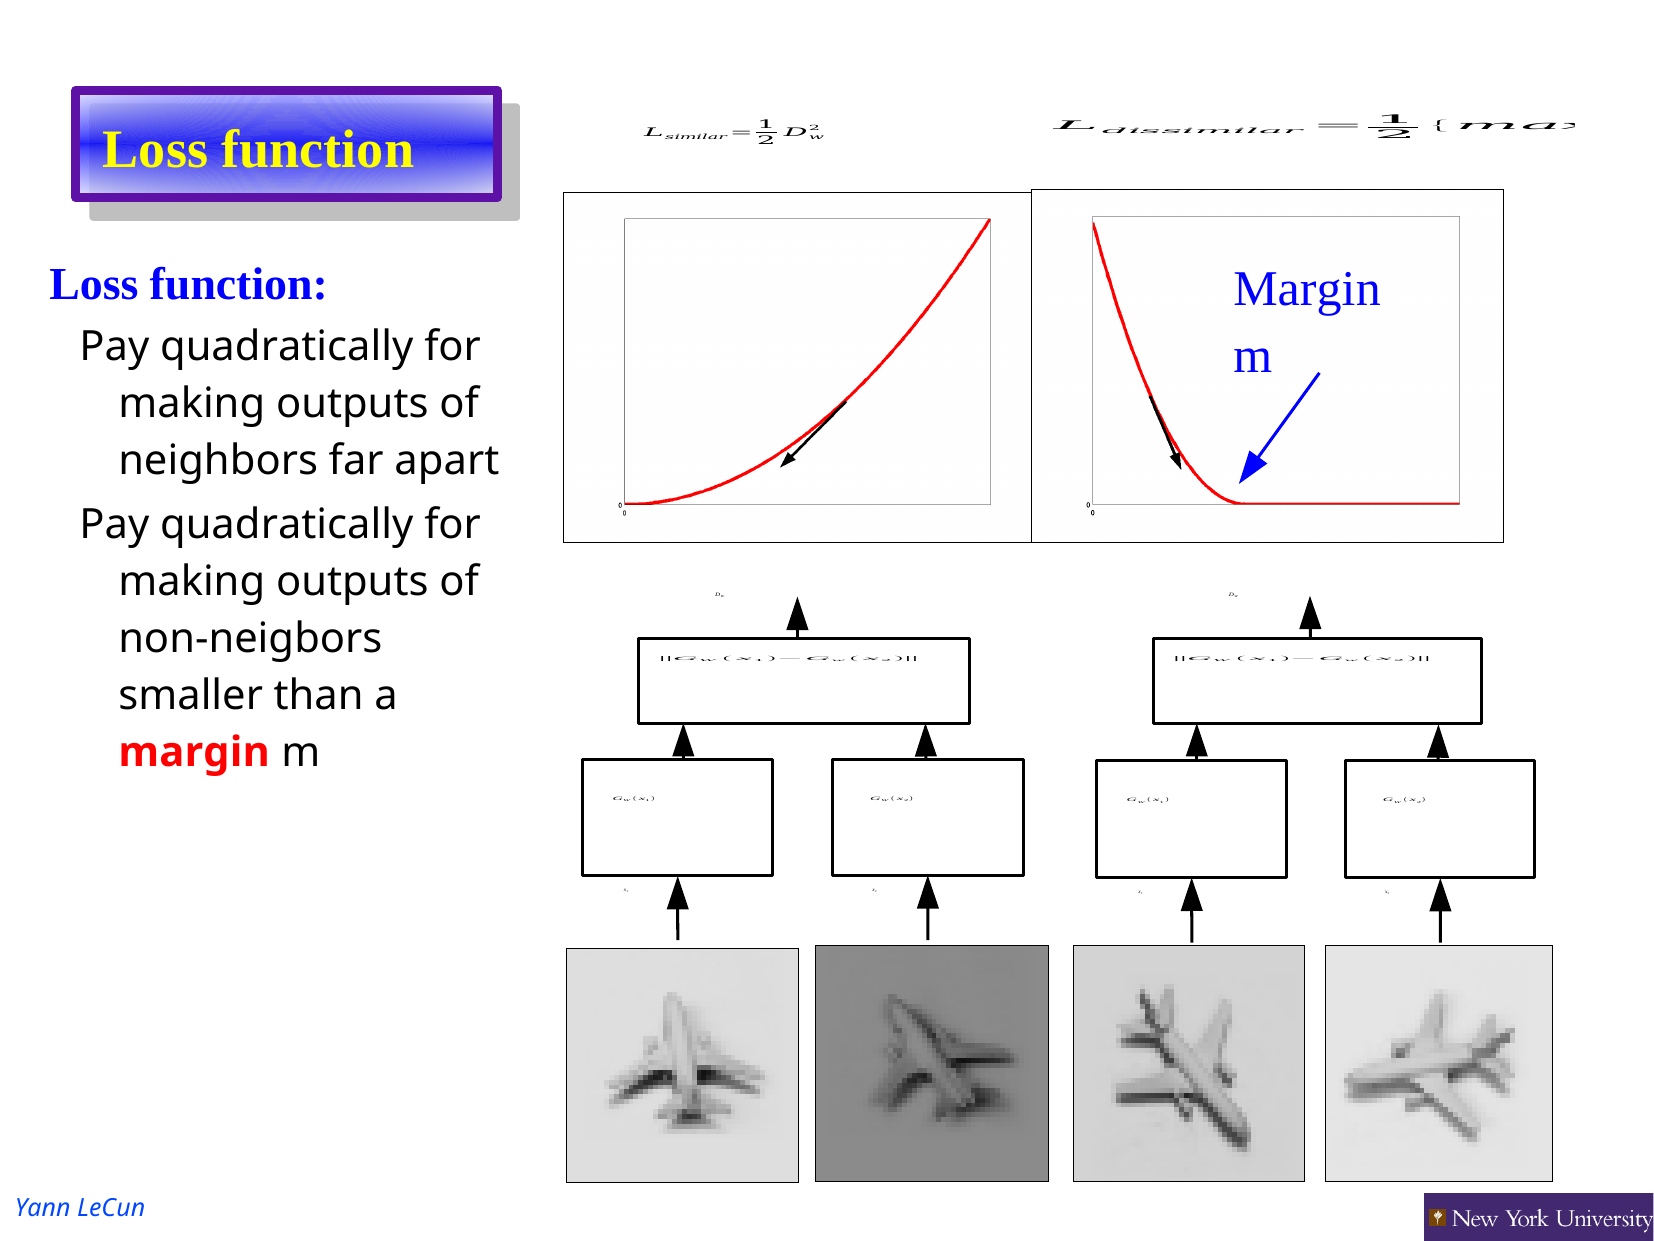

# Loss function
Loss function:
Pay quadratically for making outputs of neighbors far apart
Pay quadratically for making outputs of non-neigbors smaller than a margin m
Margin
m